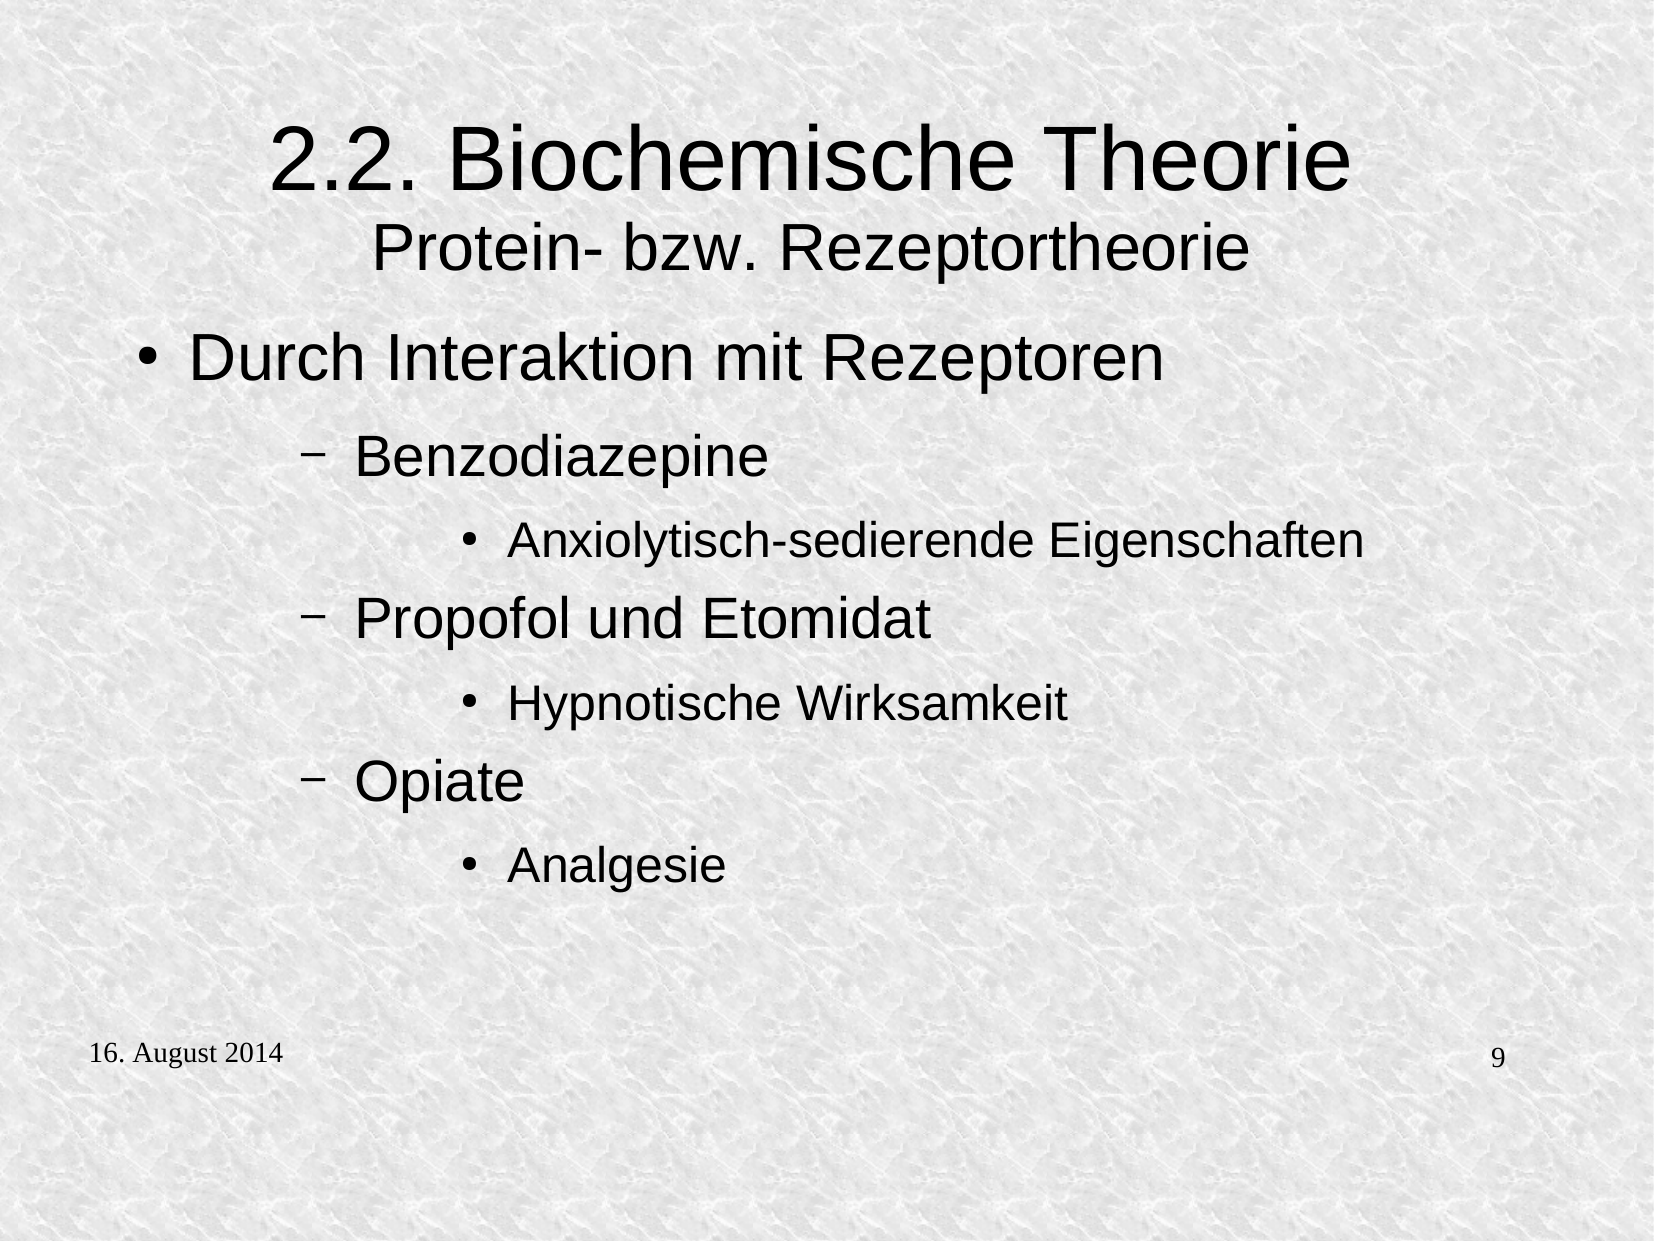

# 2.2. Biochemische Theorie Protein- bzw. Rezeptortheorie
Durch Interaktion mit Rezeptoren
Benzodiazepine
Anxiolytisch-sedierende Eigenschaften
Propofol und Etomidat
Hypnotische Wirksamkeit
Opiate
Analgesie
16. August 2014
9